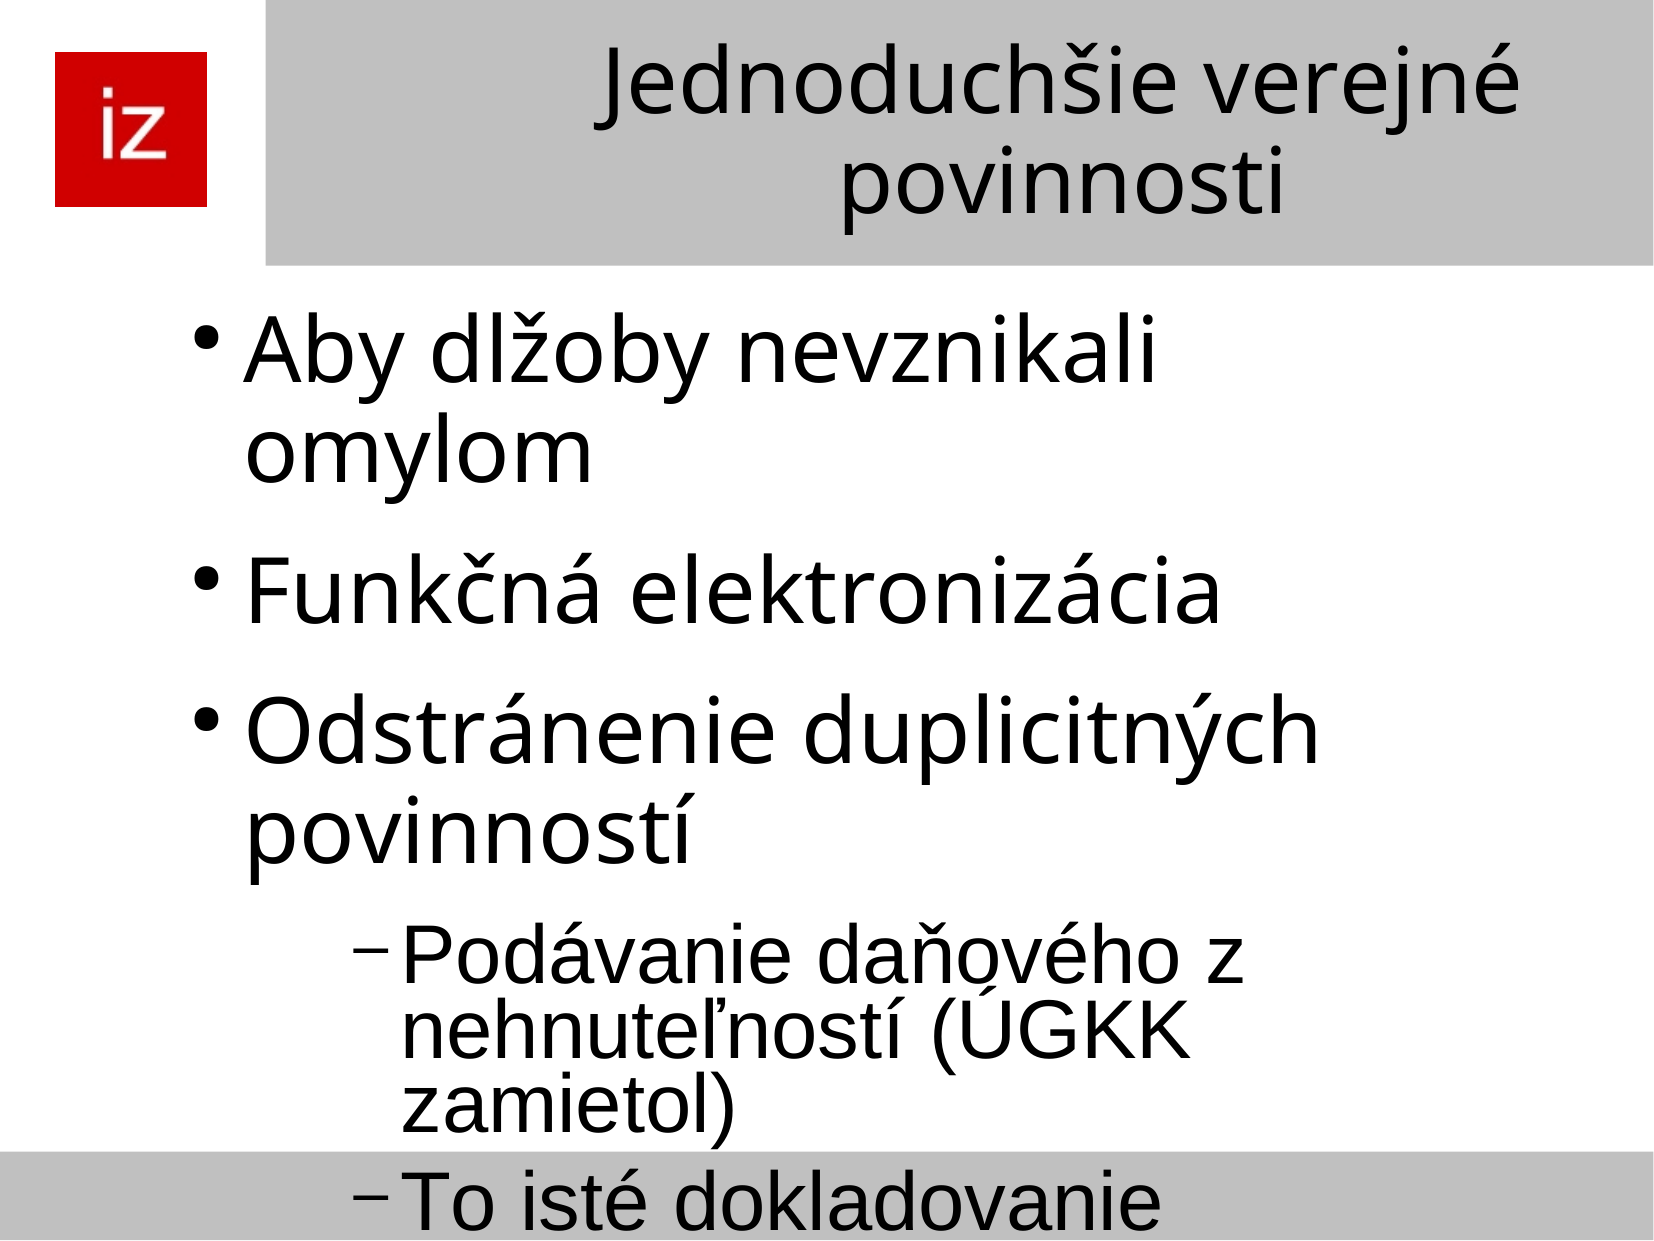

# Jednoduchšie verejné povinnosti
Aby dlžoby nevznikali omylom
Funkčná elektronizácia
Odstránenie duplicitných povinností
Podávanie daňového z nehnuteľností (ÚGKK zamietol)
To isté dokladovanie daňovému, sociálke, zdravotnej, úradu práce,